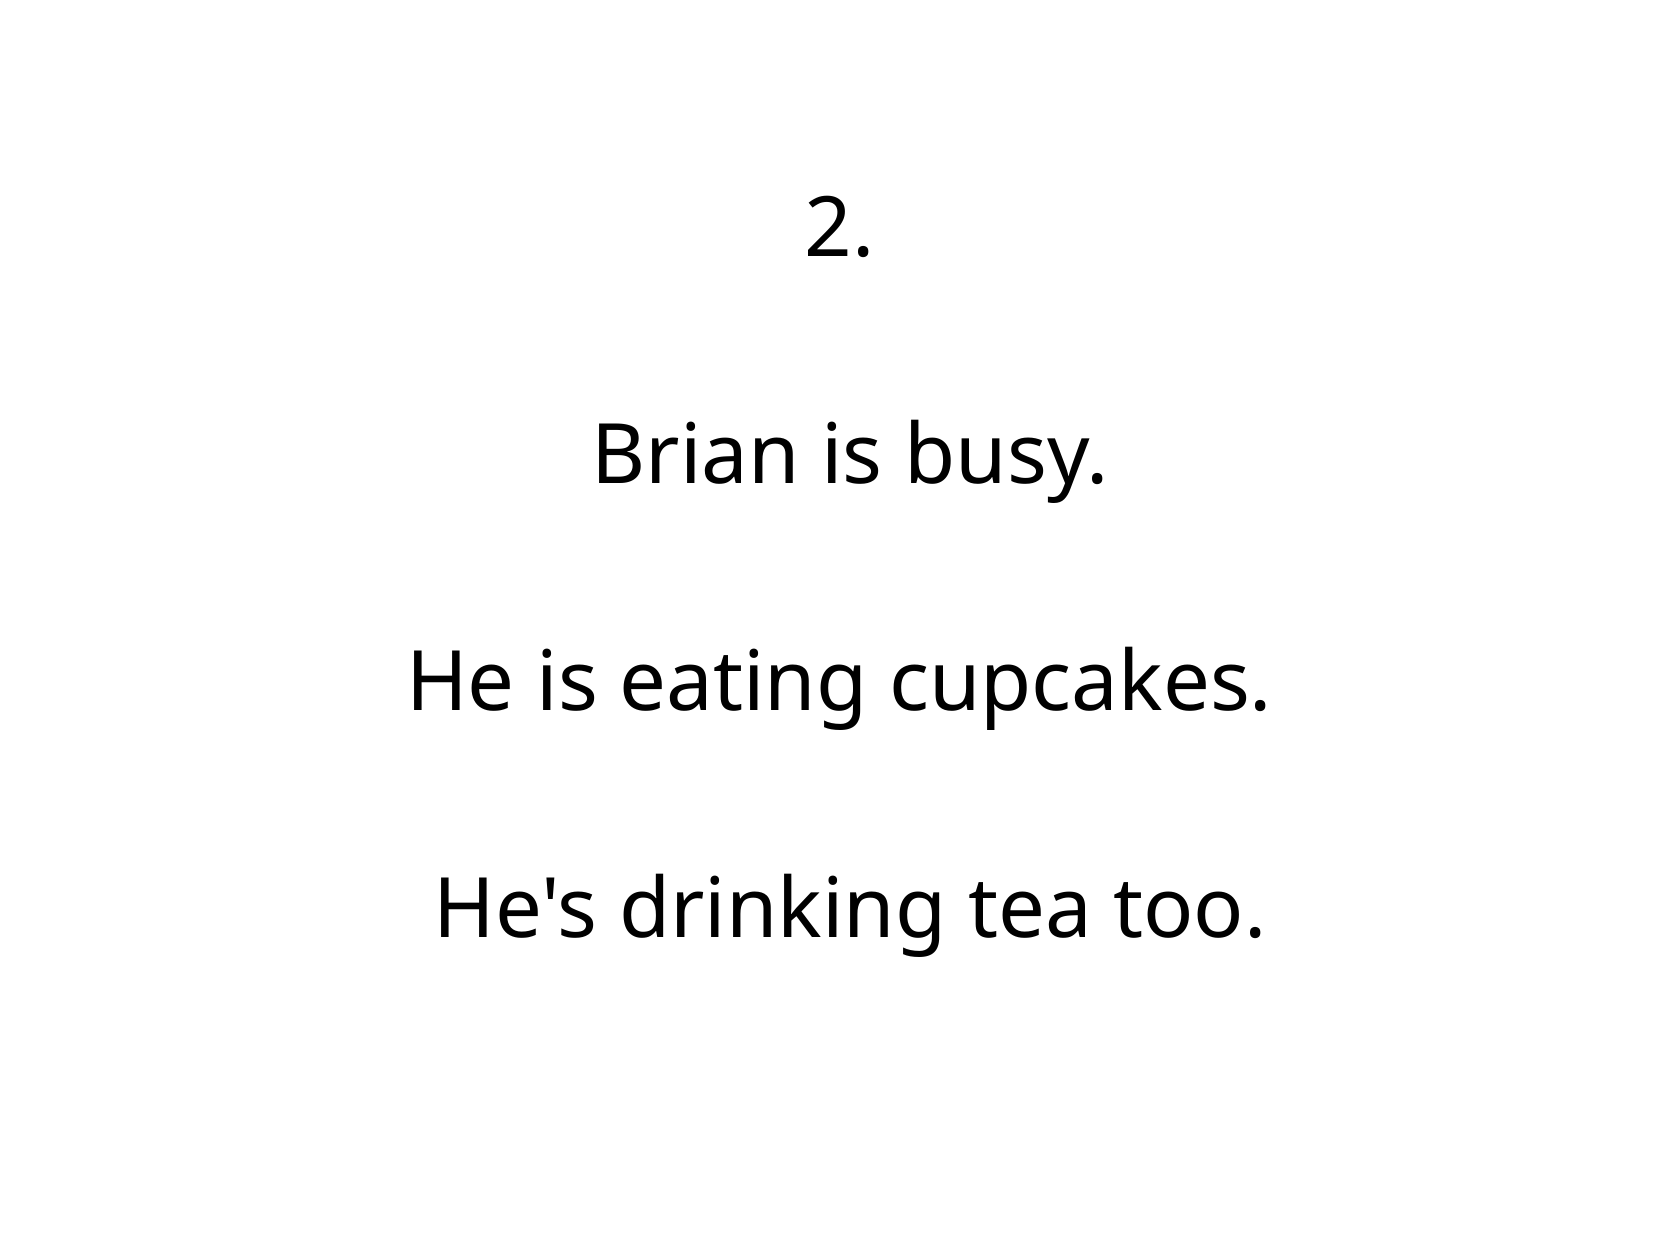

2.
Brian is busy.
He is eating cupcakes.
He's drinking tea too.